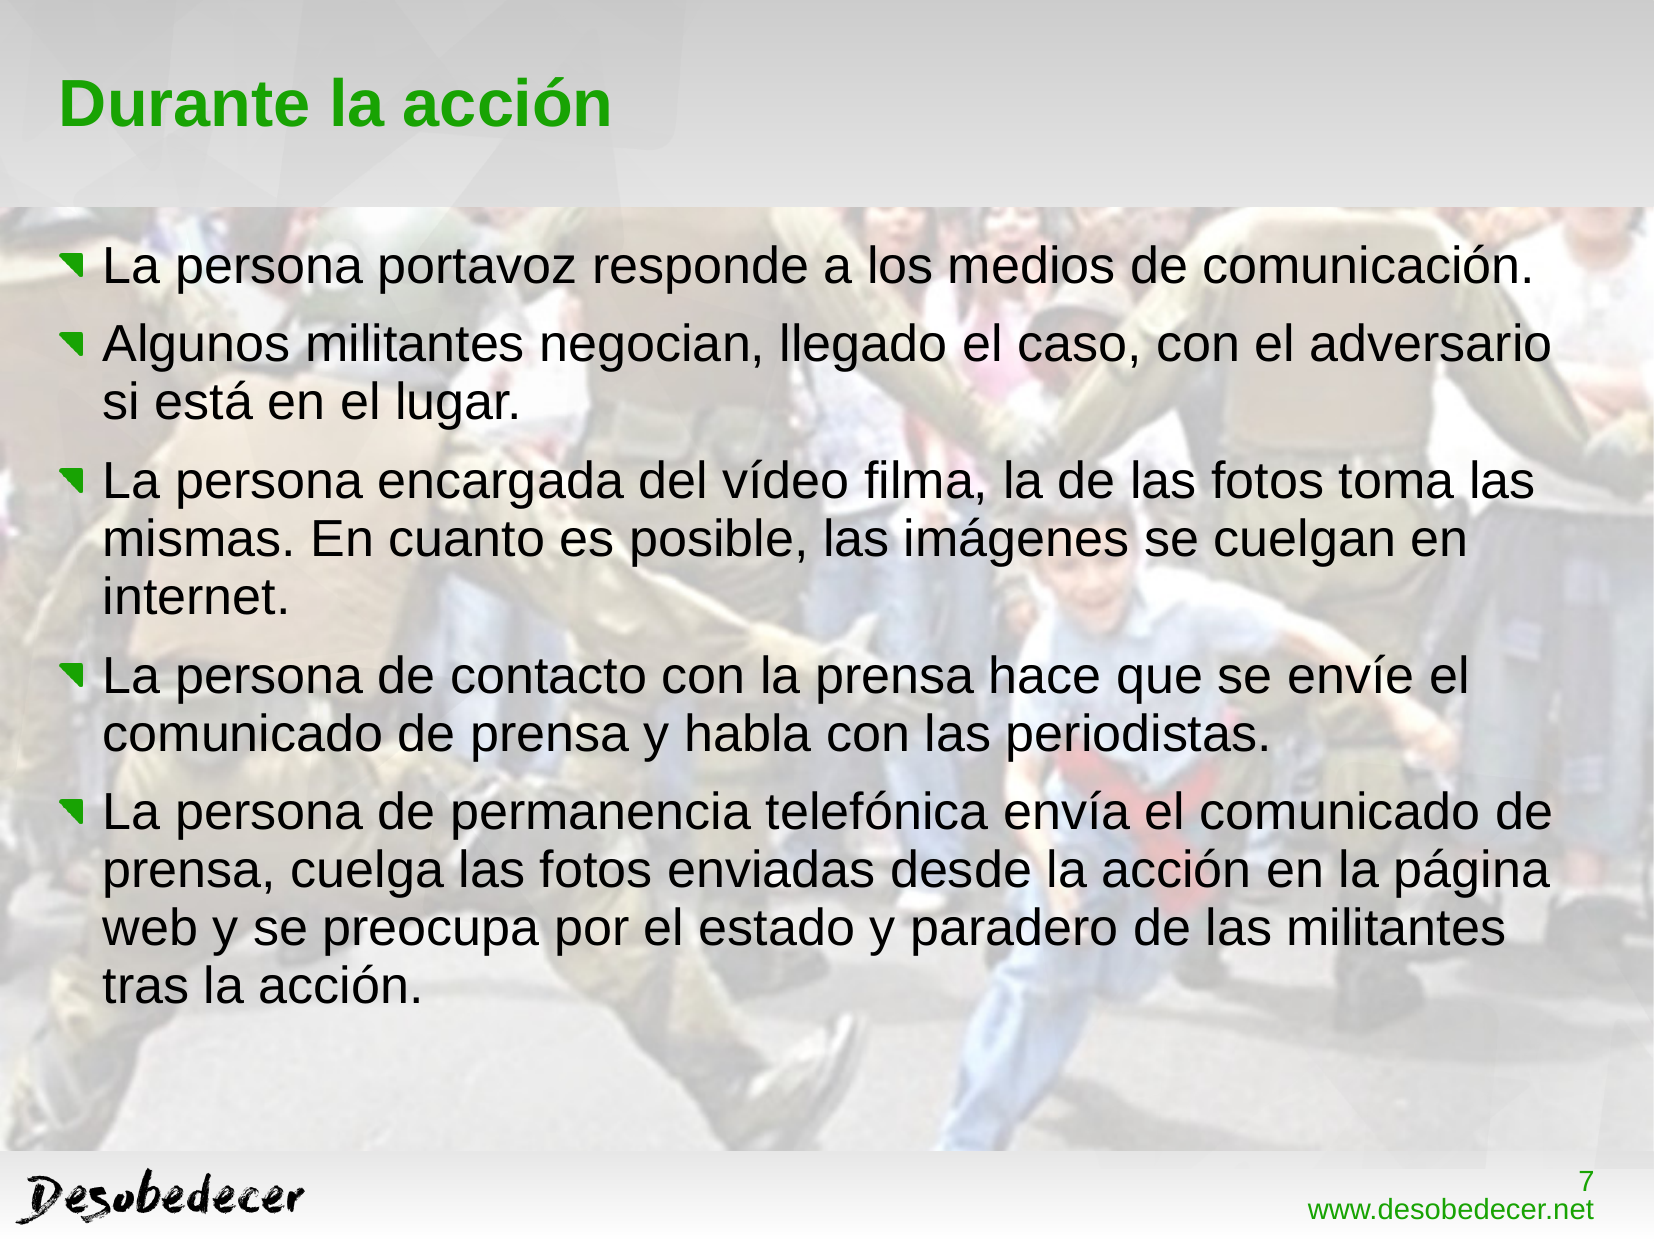

# Durante la acción
La persona portavoz responde a los medios de comunicación.
Algunos militantes negocian, llegado el caso, con el adversario si está en el lugar.
La persona encargada del vídeo filma, la de las fotos toma las mismas. En cuanto es posible, las imágenes se cuelgan en internet.
La persona de contacto con la prensa hace que se envíe el comunicado de prensa y habla con las periodistas.
La persona de permanencia telefónica envía el comunicado de prensa, cuelga las fotos enviadas desde la acción en la página web y se preocupa por el estado y paradero de las militantes tras la acción.
7
www.desobedecer.net